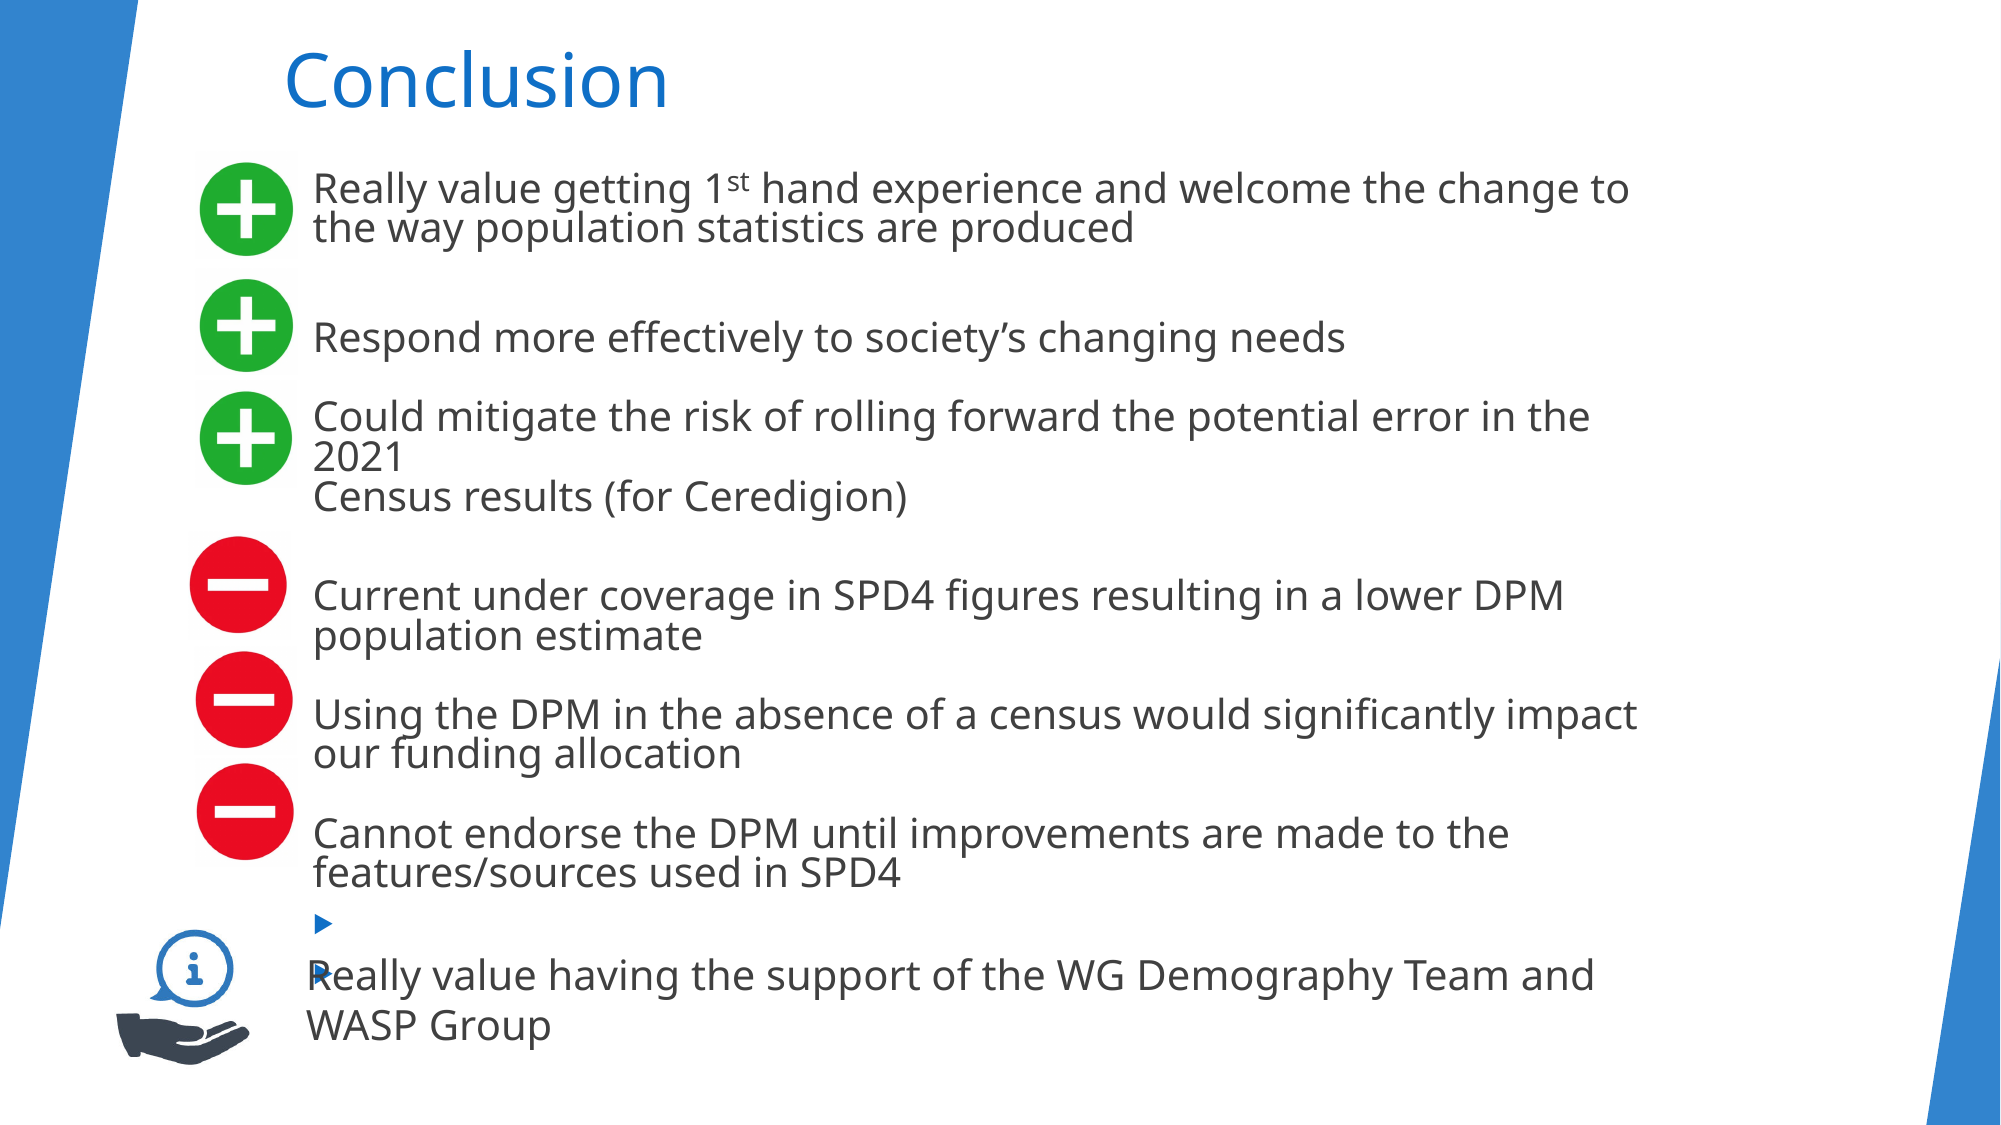

Conclusion
Really value getting 1st hand experience and welcome the change to the way population statistics are produced
Respond more effectively to society’s changing needs
Could mitigate the risk of rolling forward the potential error in the 2021
Census results (for Ceredigion)
Current under coverage in SPD4 figures resulting in a lower DPM population estimate
Using the DPM in the absence of a census would significantly impact our funding allocation
Cannot endorse the DPM until improvements are made to the features/sources used in SPD4
Really value having the support of the WG Demography Team and WASP Group